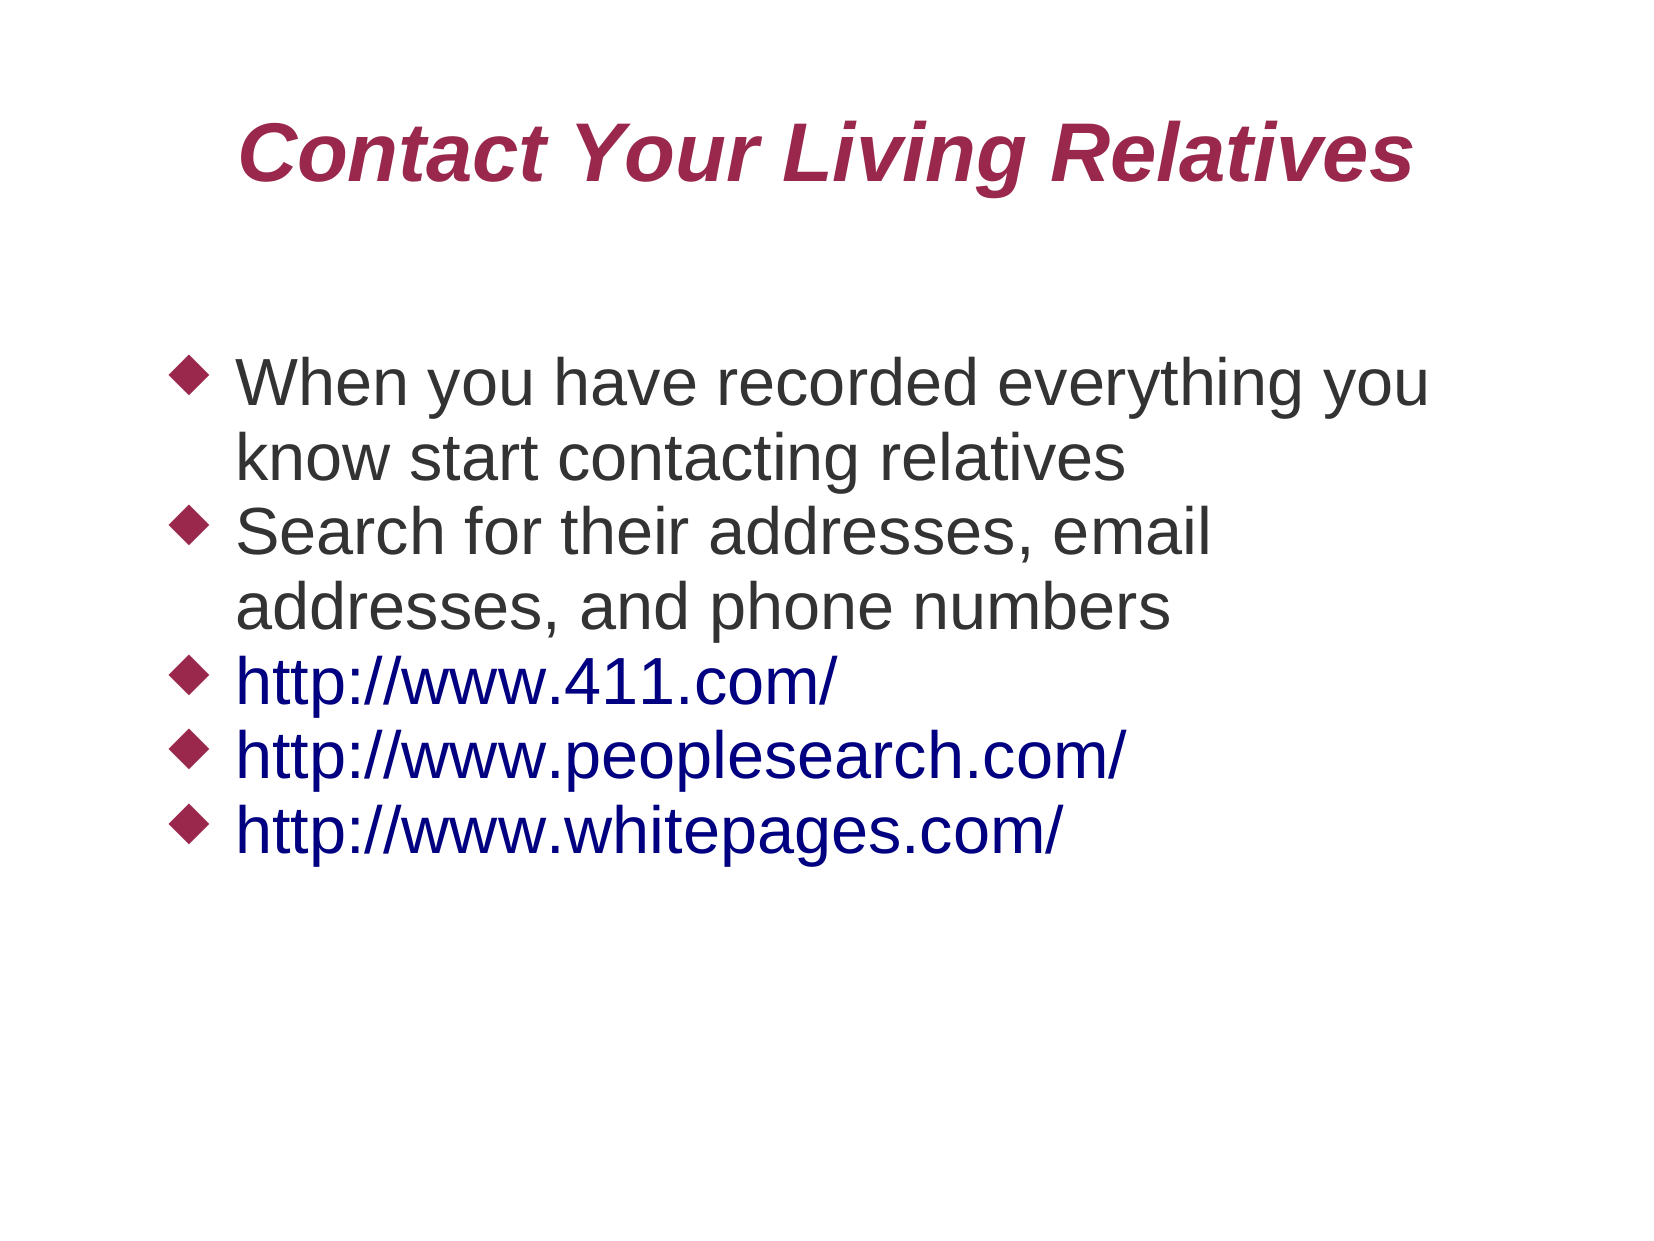

# Contact Your Living Relatives
When you have recorded everything you know start contacting relatives
Search for their addresses, email addresses, and phone numbers
http://www.411.com/
http://www.peoplesearch.com/
http://www.whitepages.com/